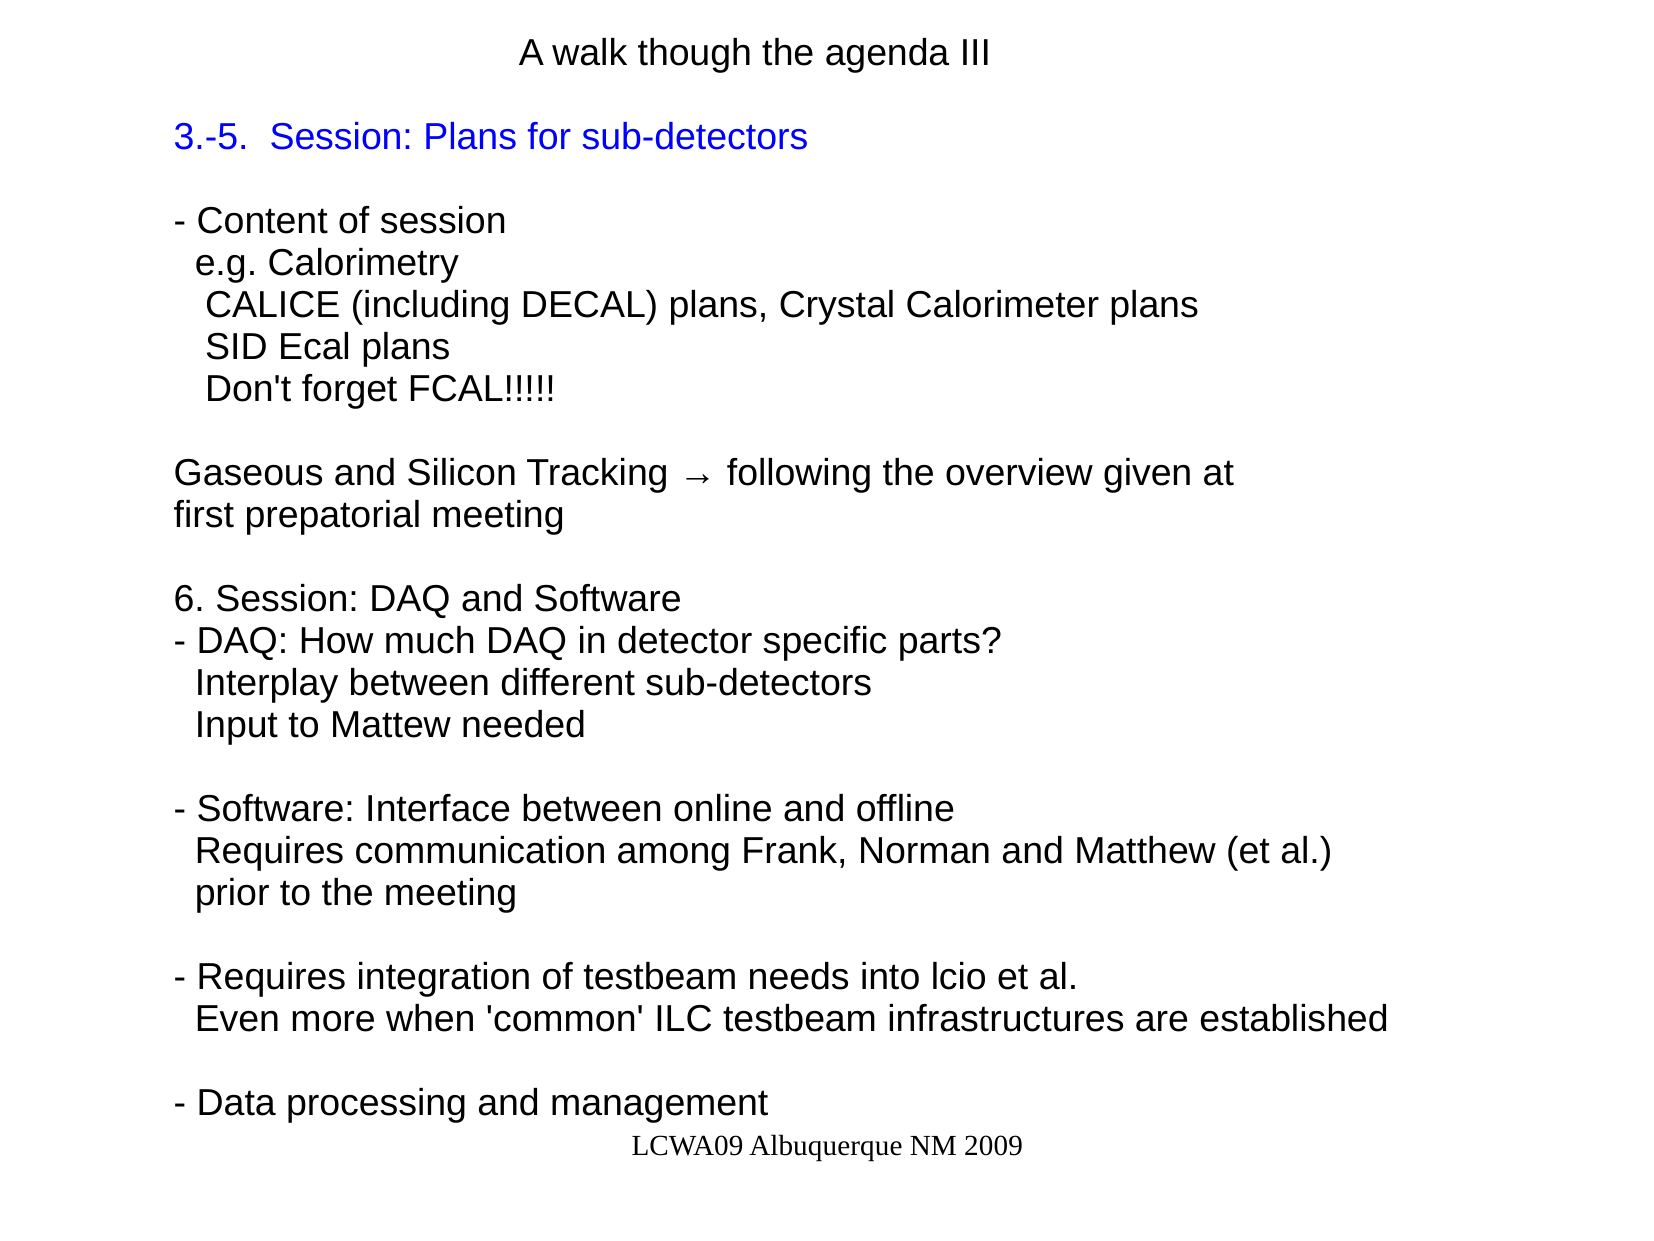

A walk though the agenda III
3.-5. Session: Plans for sub-detectors
- Content of session
 e.g. Calorimetry
 CALICE (including DECAL) plans, Crystal Calorimeter plans
 SID Ecal plans
 Don't forget FCAL!!!!!
Gaseous and Silicon Tracking → following the overview given at
first prepatorial meeting
6. Session: DAQ and Software
- DAQ: How much DAQ in detector specific parts?
 Interplay between different sub-detectors
 Input to Mattew needed
- Software: Interface between online and offline
 Requires communication among Frank, Norman and Matthew (et al.)
 prior to the meeting
- Requires integration of testbeam needs into lcio et al.
 Even more when 'common' ILC testbeam infrastructures are established
- Data processing and management